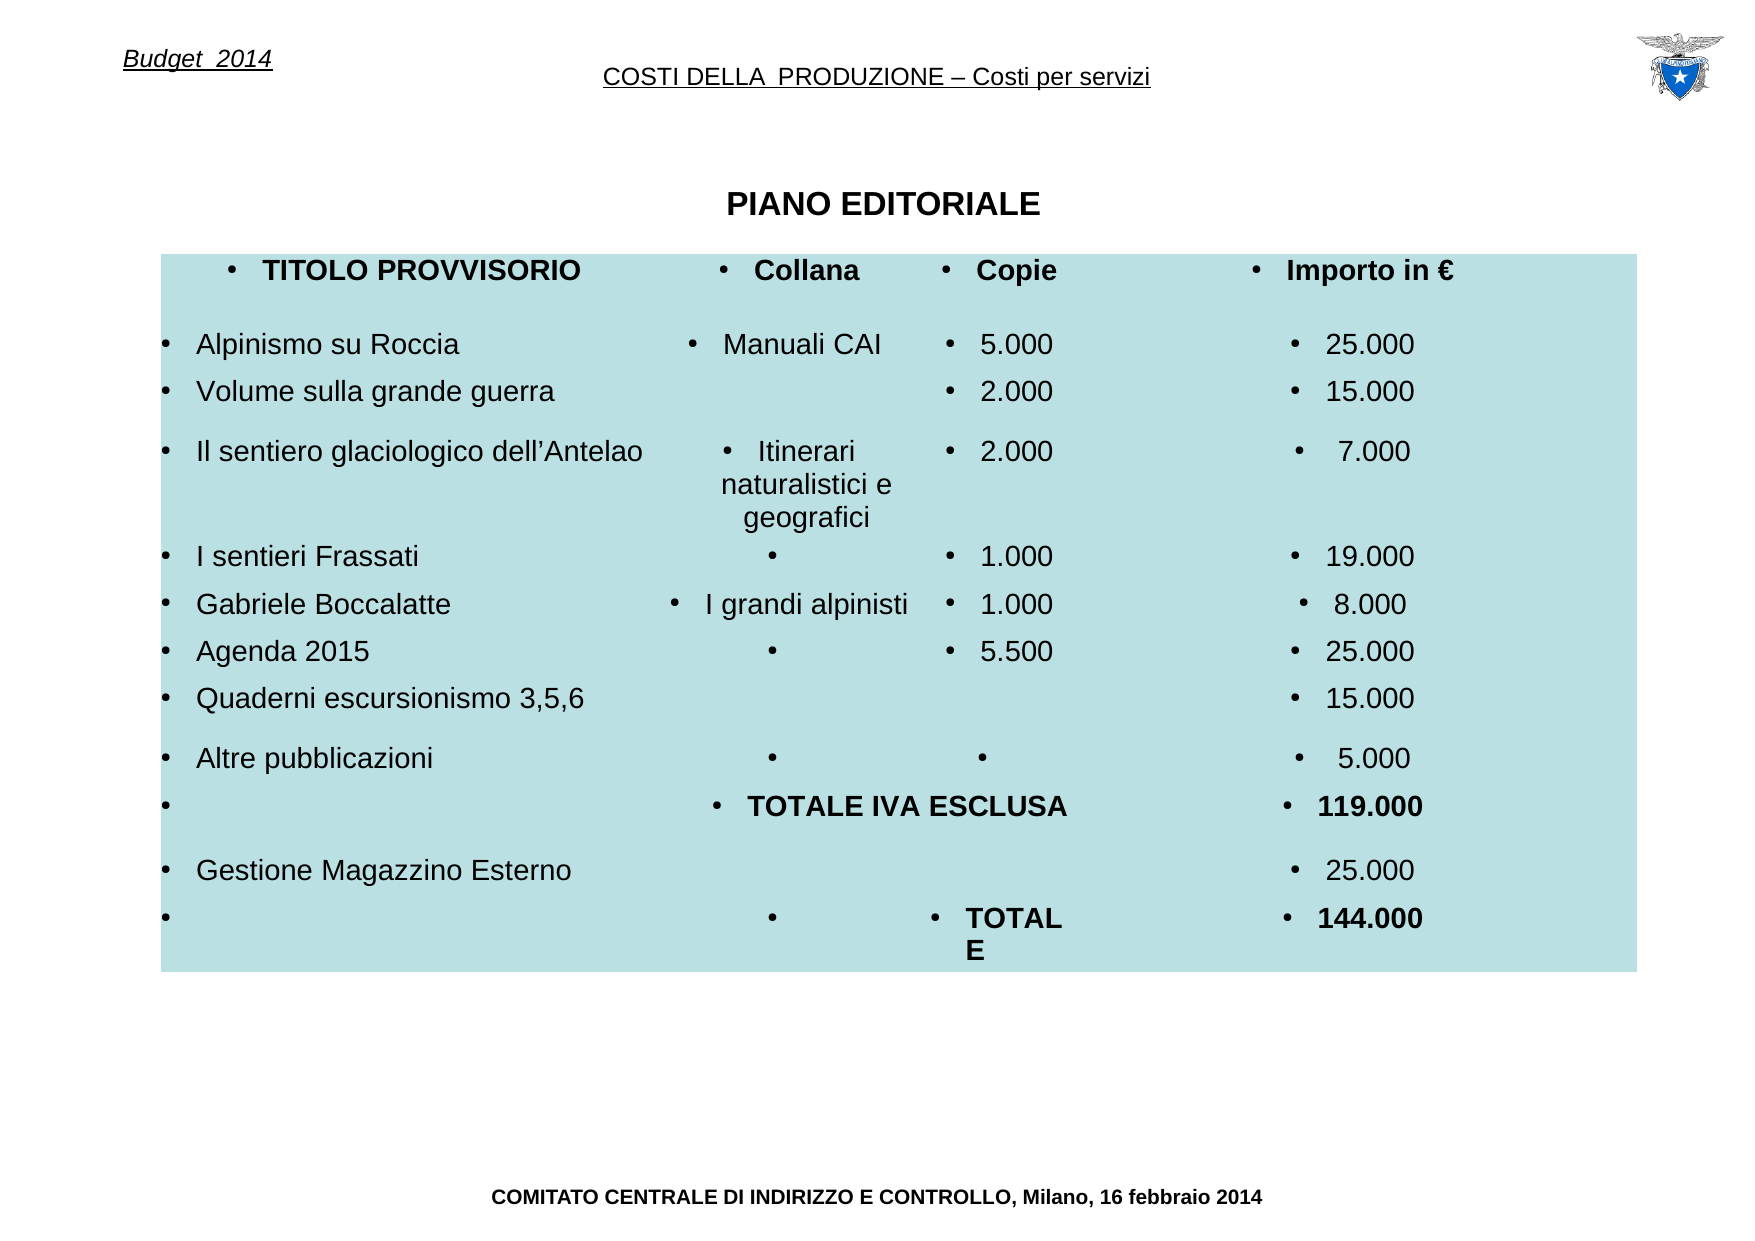

Budget 2014
COSTI DELLA PRODUZIONE – Costi per servizi
PIANO EDITORIALE
| TITOLO PROVVISORIO | Collana | Copie | Importo in € |
| --- | --- | --- | --- |
| Alpinismo su Roccia | Manuali CAI | 5.000 | 25.000 |
| Volume sulla grande guerra | | 2.000 | 15.000 |
| Il sentiero glaciologico dell’Antelao | Itinerari naturalistici e geografici | 2.000 | 7.000 |
| I sentieri Frassati | | 1.000 | 19.000 |
| Gabriele Boccalatte | I grandi alpinisti | 1.000 | 8.000 |
| Agenda 2015 | | 5.500 | 25.000 |
| Quaderni escursionismo 3,5,6 | | | 15.000 |
| Altre pubblicazioni | | | 5.000 |
| | TOTALE IVA ESCLUSA | | 119.000 |
| Gestione Magazzino Esterno | | | 25.000 |
| | | TOTALE | 144.000 |
COMITATO CENTRALE DI INDIRIZZO E CONTROLLO, Milano, 16 febbraio 2014